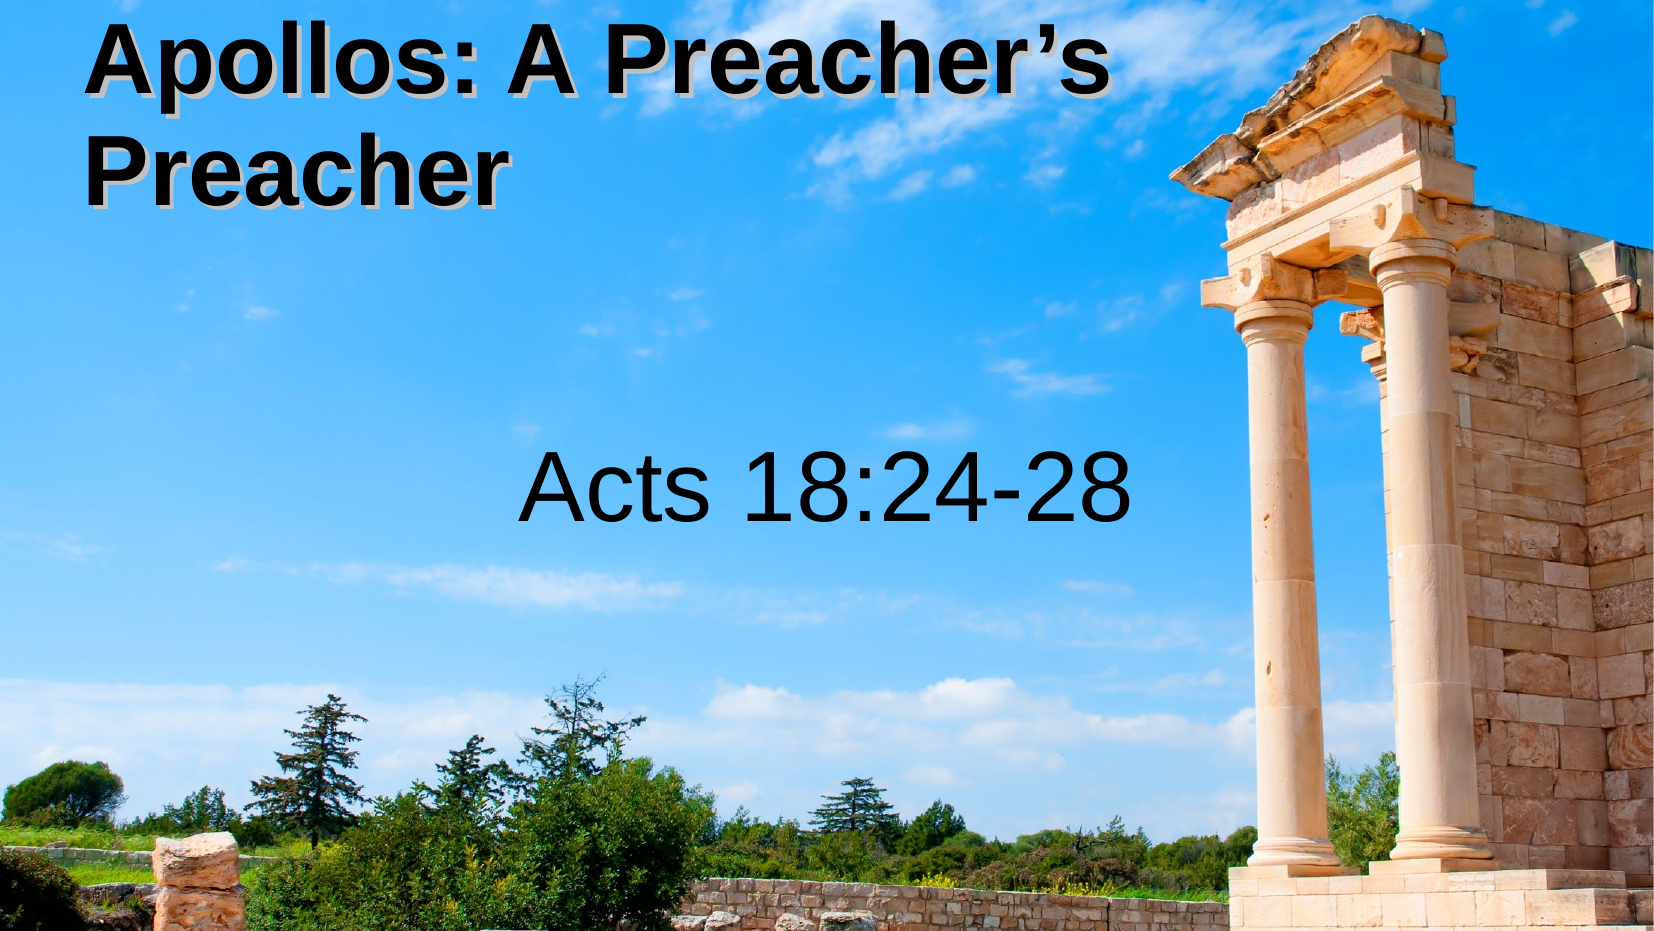

# Apollos: A Preacher’s Preacher
Acts 18:24-28